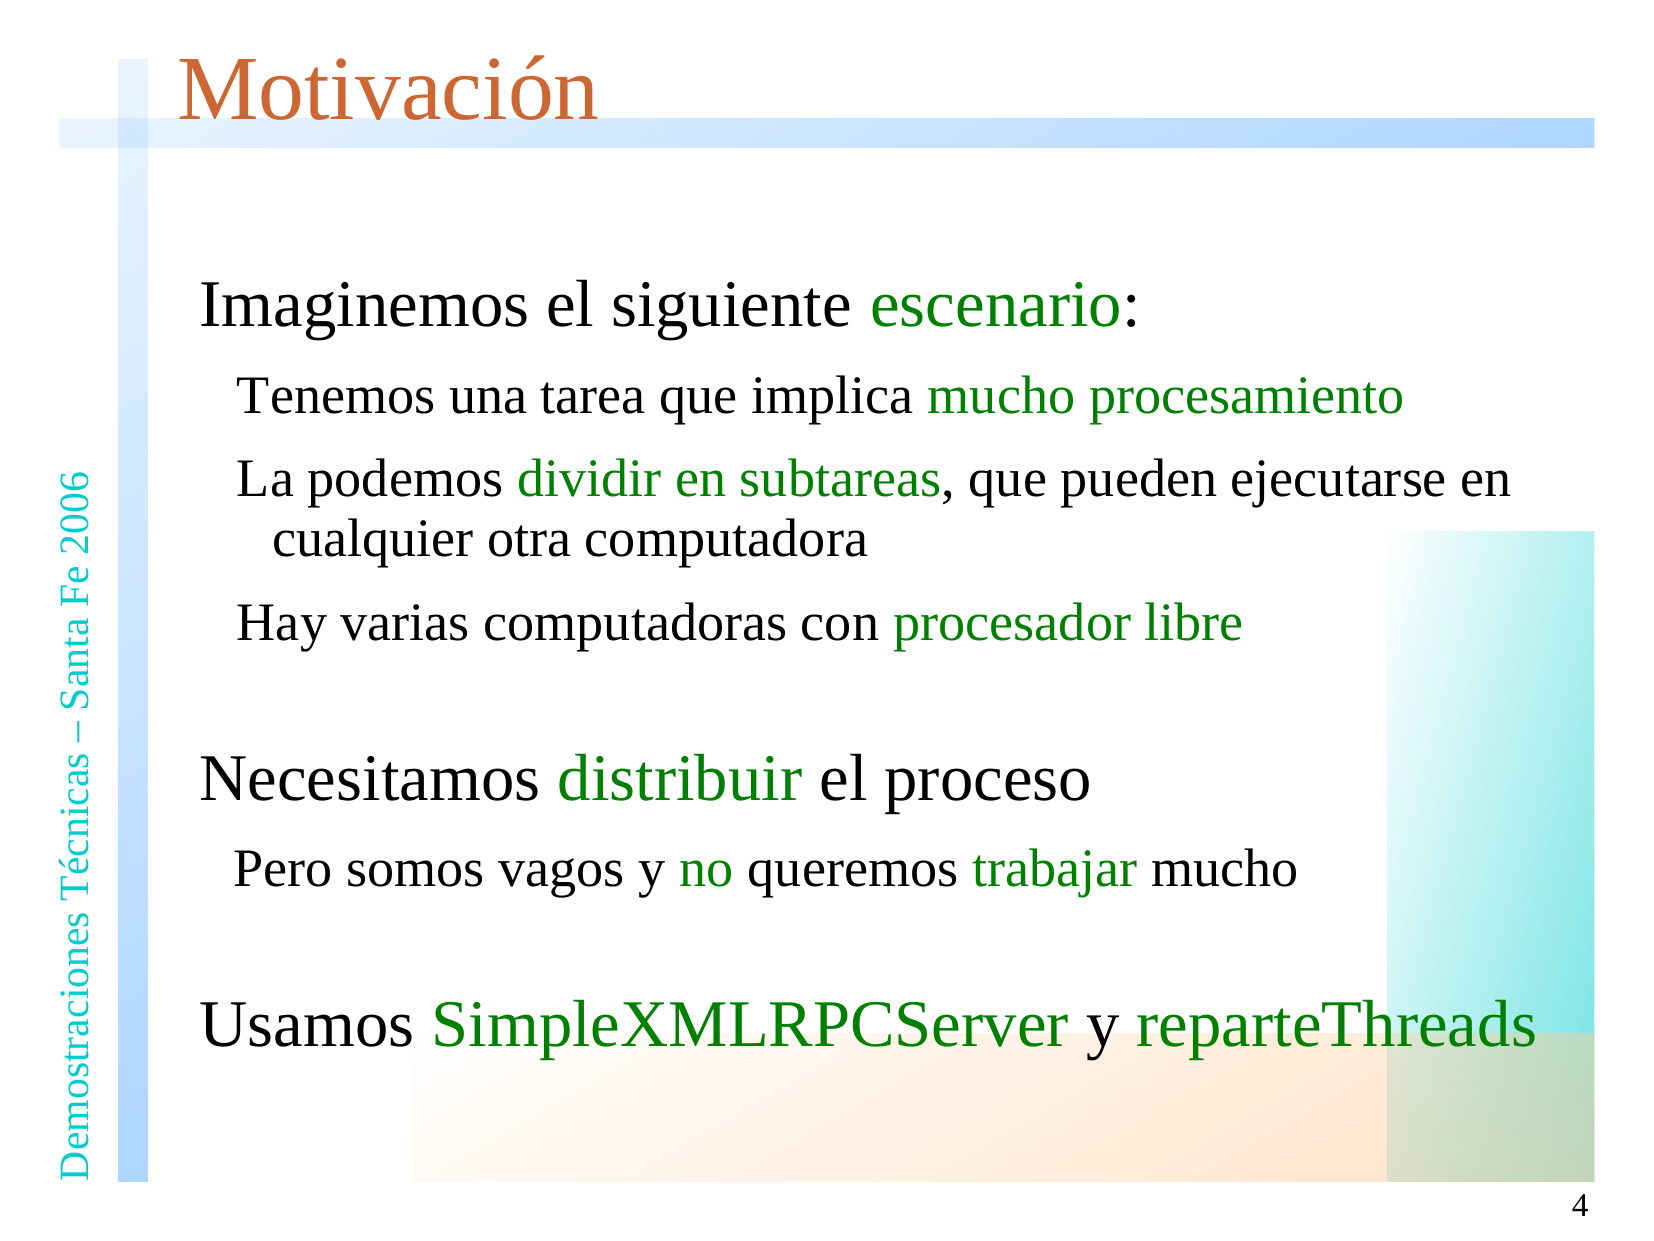

# Motivación
 Imaginemos el siguiente escenario:
Tenemos una tarea que implica mucho procesamiento
La podemos dividir en subtareas, que pueden ejecutarse en cualquier otra computadora
Hay varias computadoras con procesador libre
 Necesitamos distribuir el proceso
Pero somos vagos y no queremos trabajar mucho
 Usamos SimpleXMLRPCServer y reparteThreads